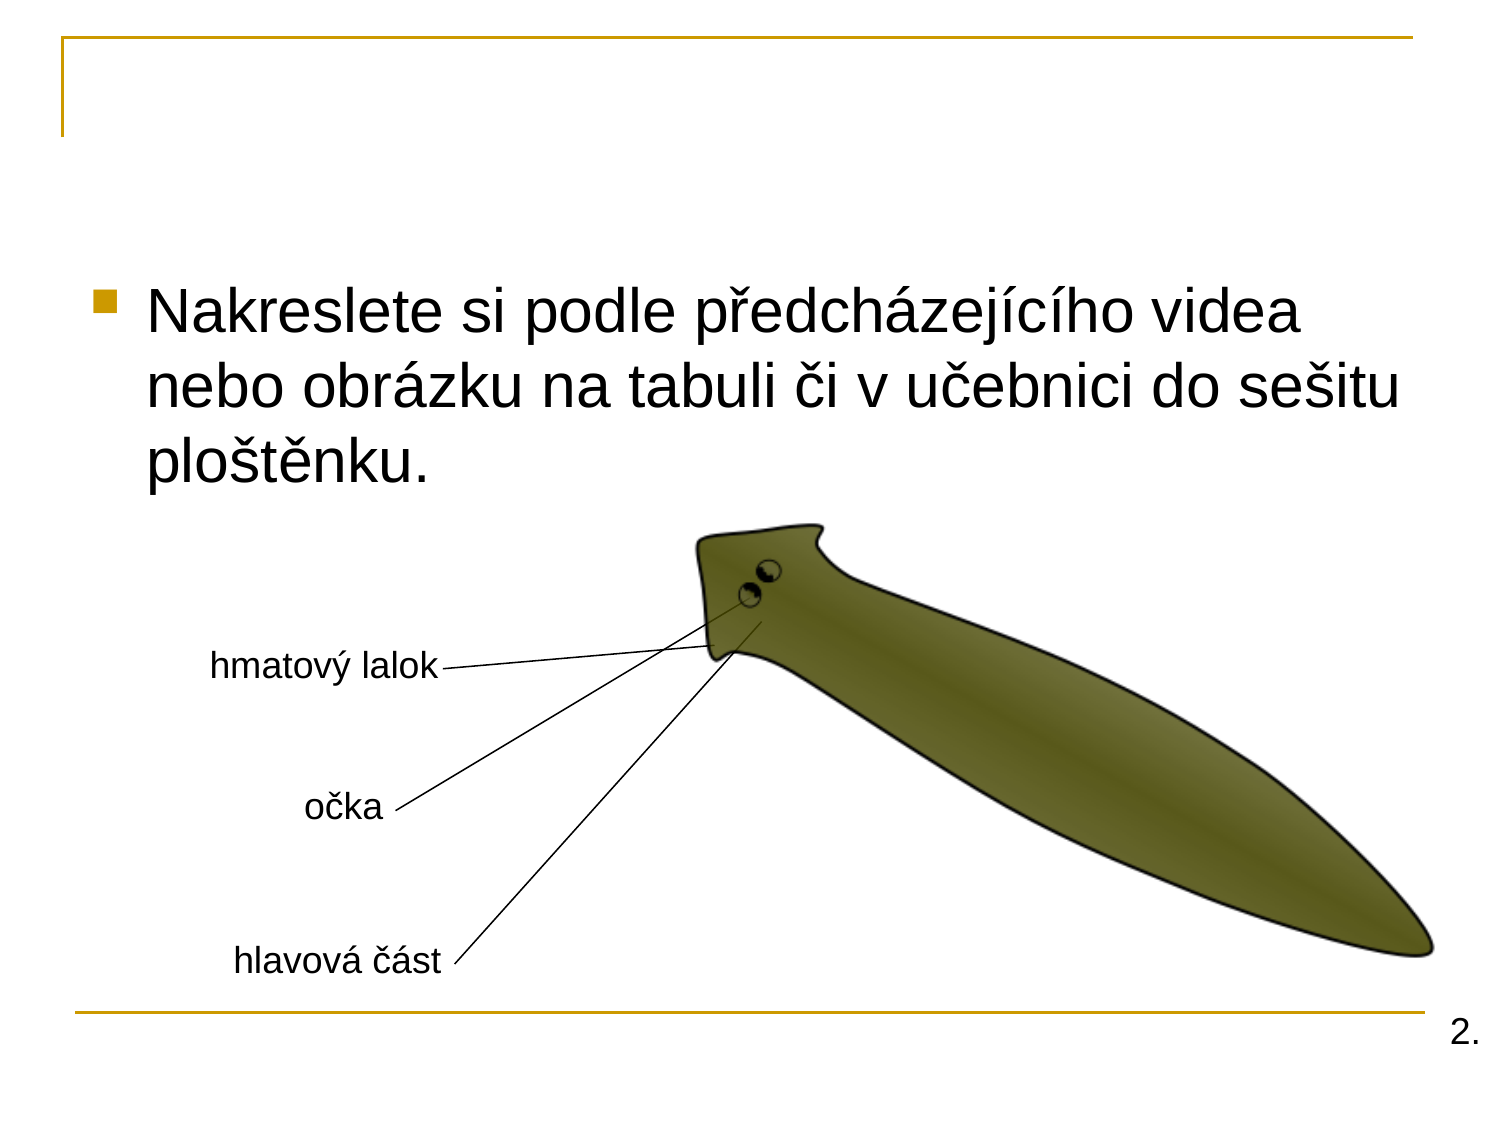

#
Nakreslete si podle předcházejícího videa nebo obrázku na tabuli či v učebnici do sešitu ploštěnku.
hmatový lalok
očka
hlavová část
2.